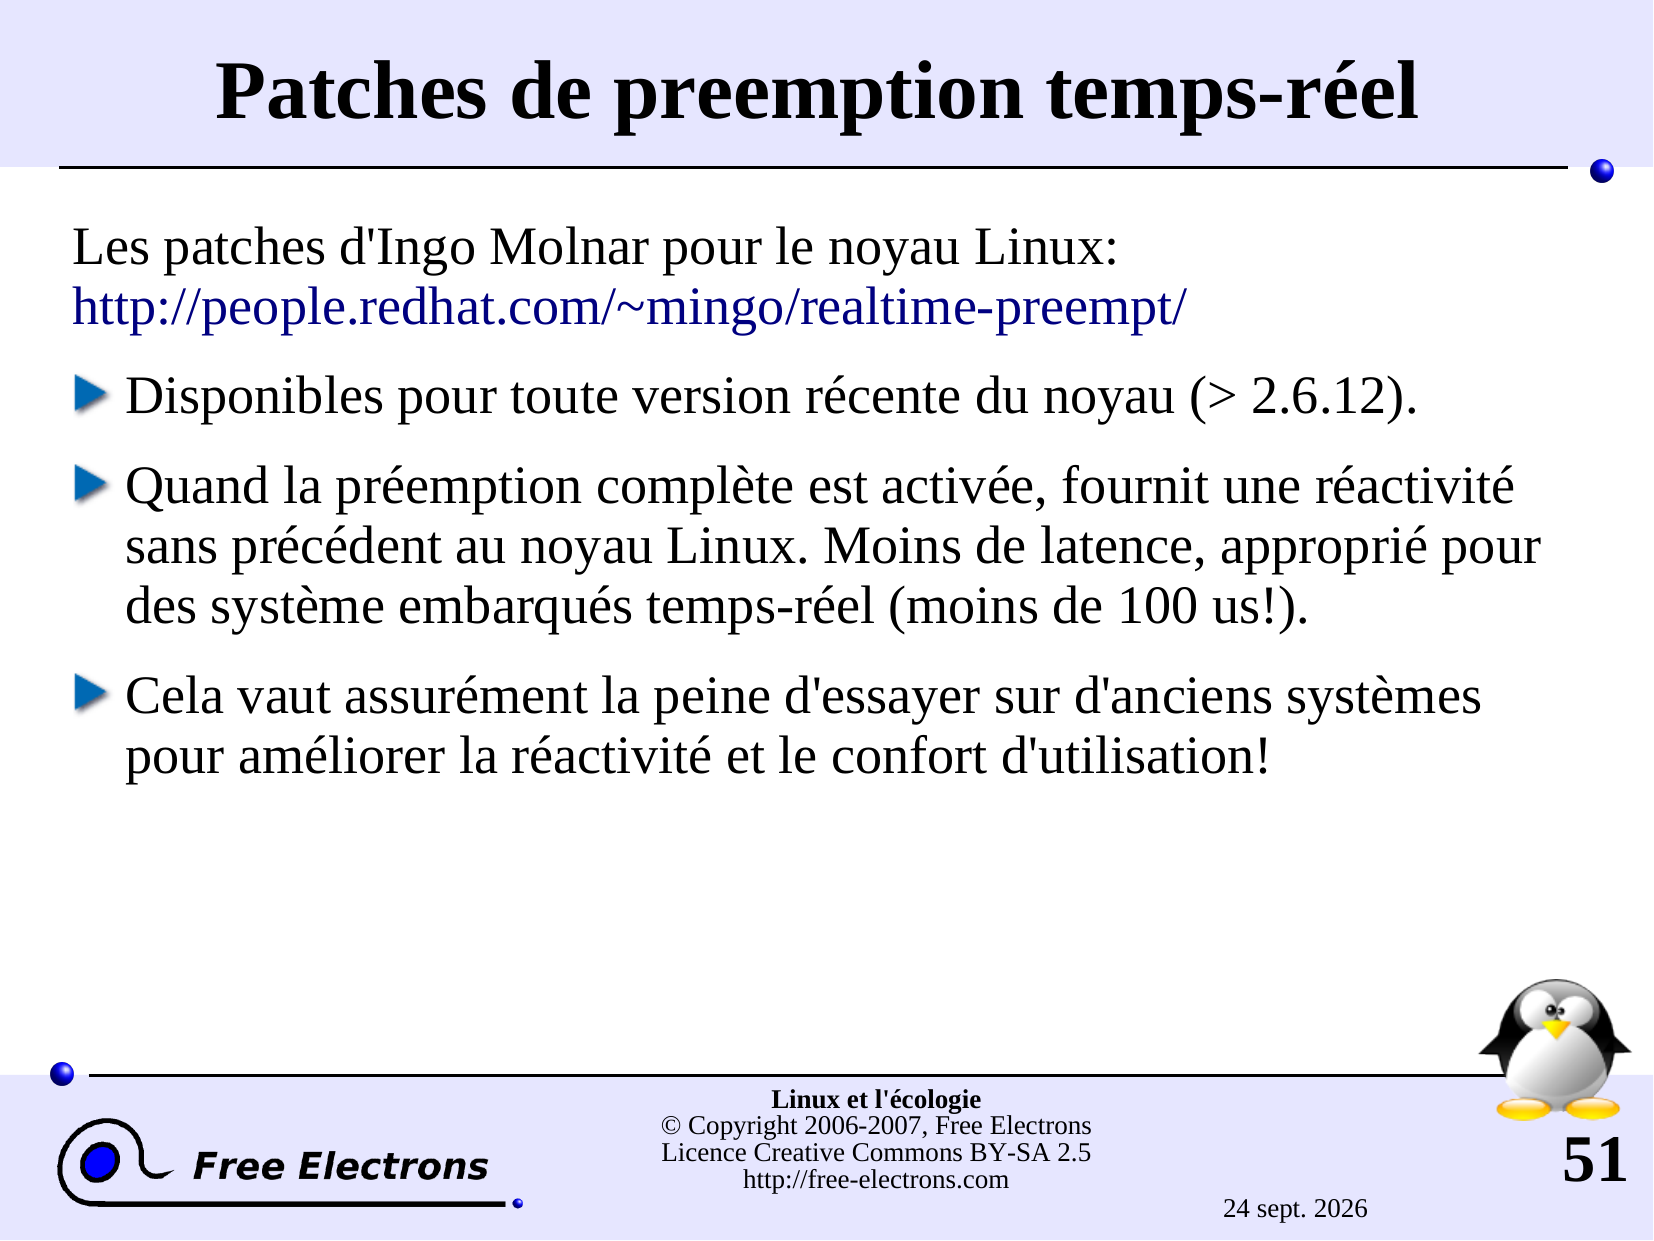

# Patches de preemption temps-réel
Les patches d'Ingo Molnar pour le noyau Linux:
http://people.redhat.com/~mingo/realtime-preempt/
Disponibles pour toute version récente du noyau (> 2.6.12).
Quand la préemption complète est activée, fournit une réactivité sans précédent au noyau Linux. Moins de latence, approprié pour des système embarqués temps-réel (moins de 100 us!).
Cela vaut assurément la peine d'essayer sur d'anciens systèmes pour améliorer la réactivité et le confort d'utilisation!